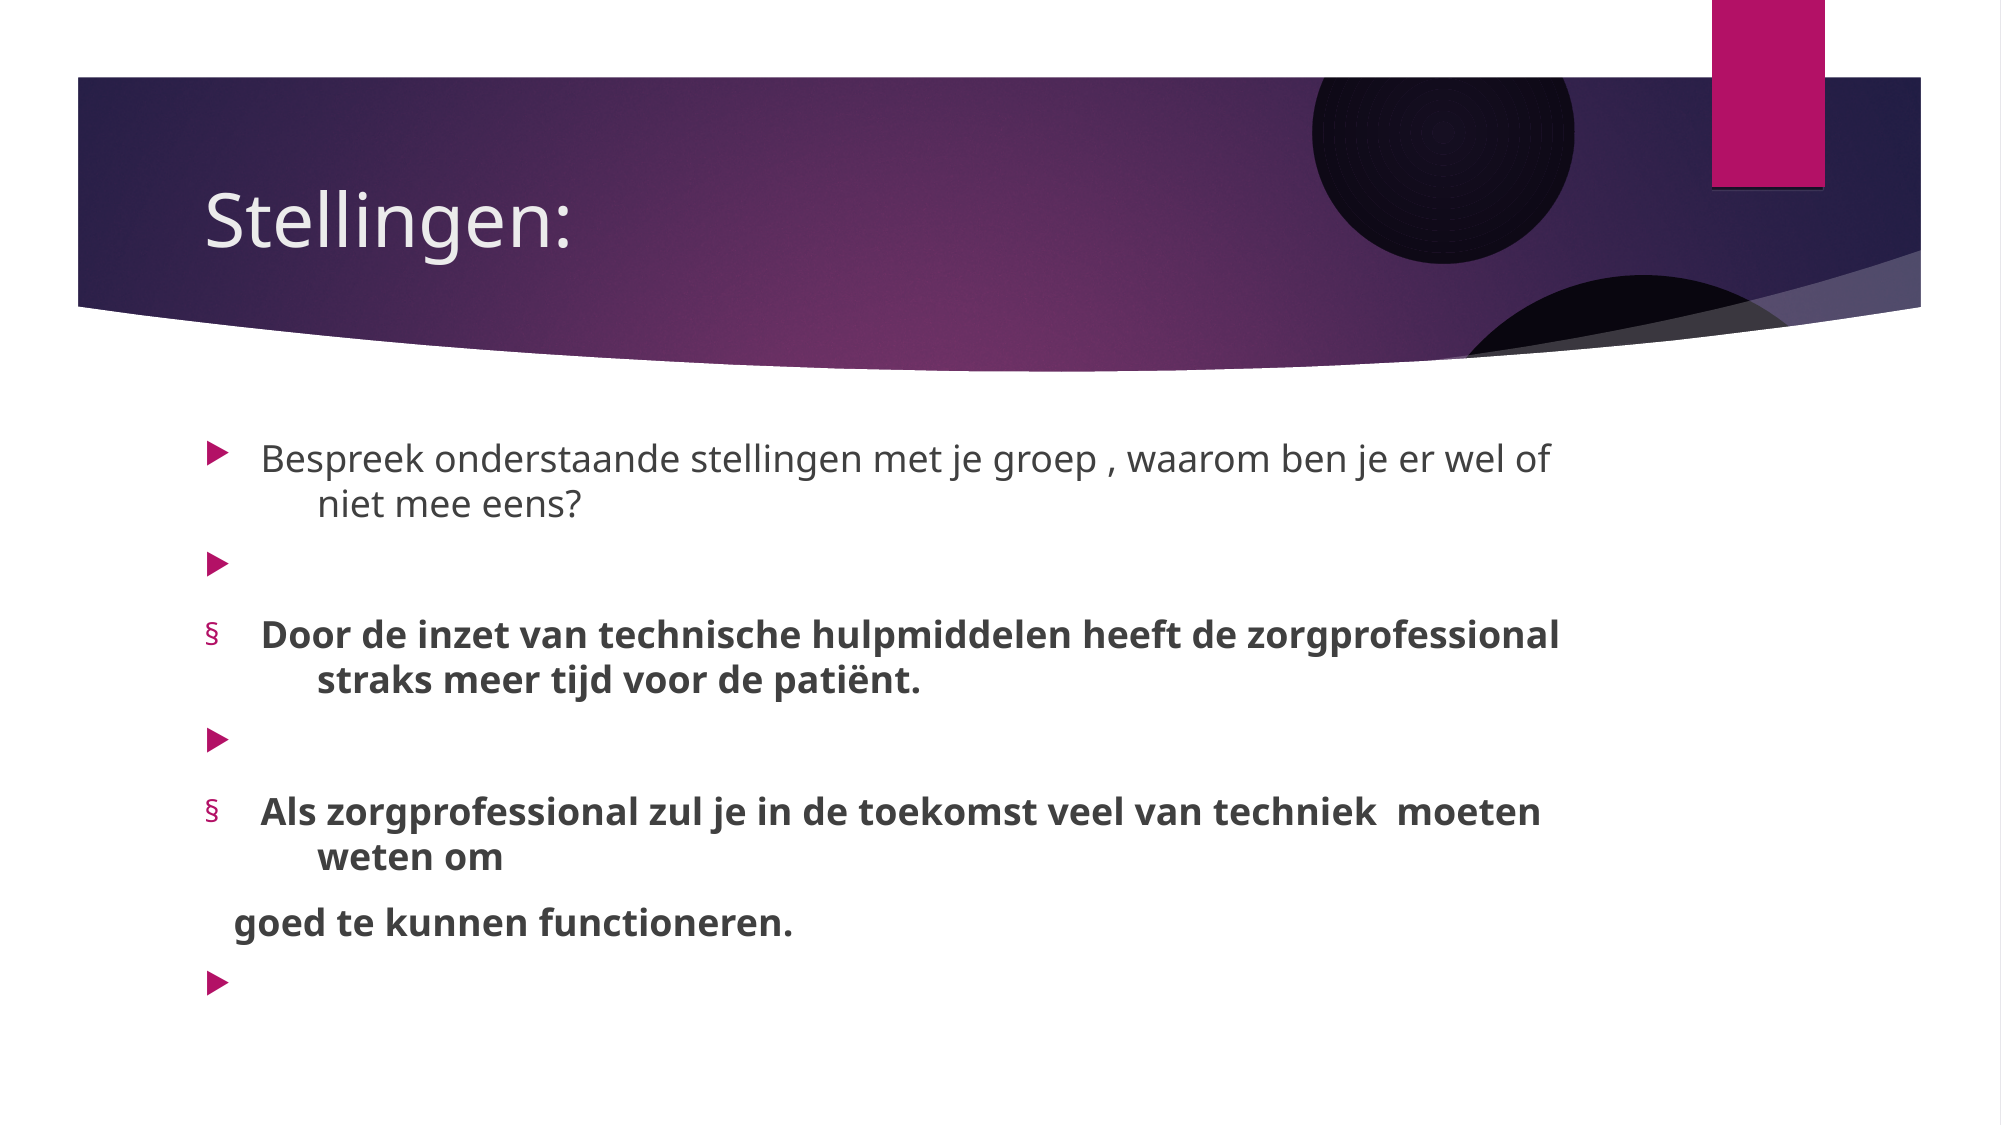

# Stellingen:
Bespreek onderstaande stellingen met je groep , waarom ben je er wel of niet mee eens?
Door de inzet van technische hulpmiddelen heeft de zorgprofessional straks meer tijd voor de patiënt.
Als zorgprofessional zul je in de toekomst veel van techniek moeten weten om
 goed te kunnen functioneren.